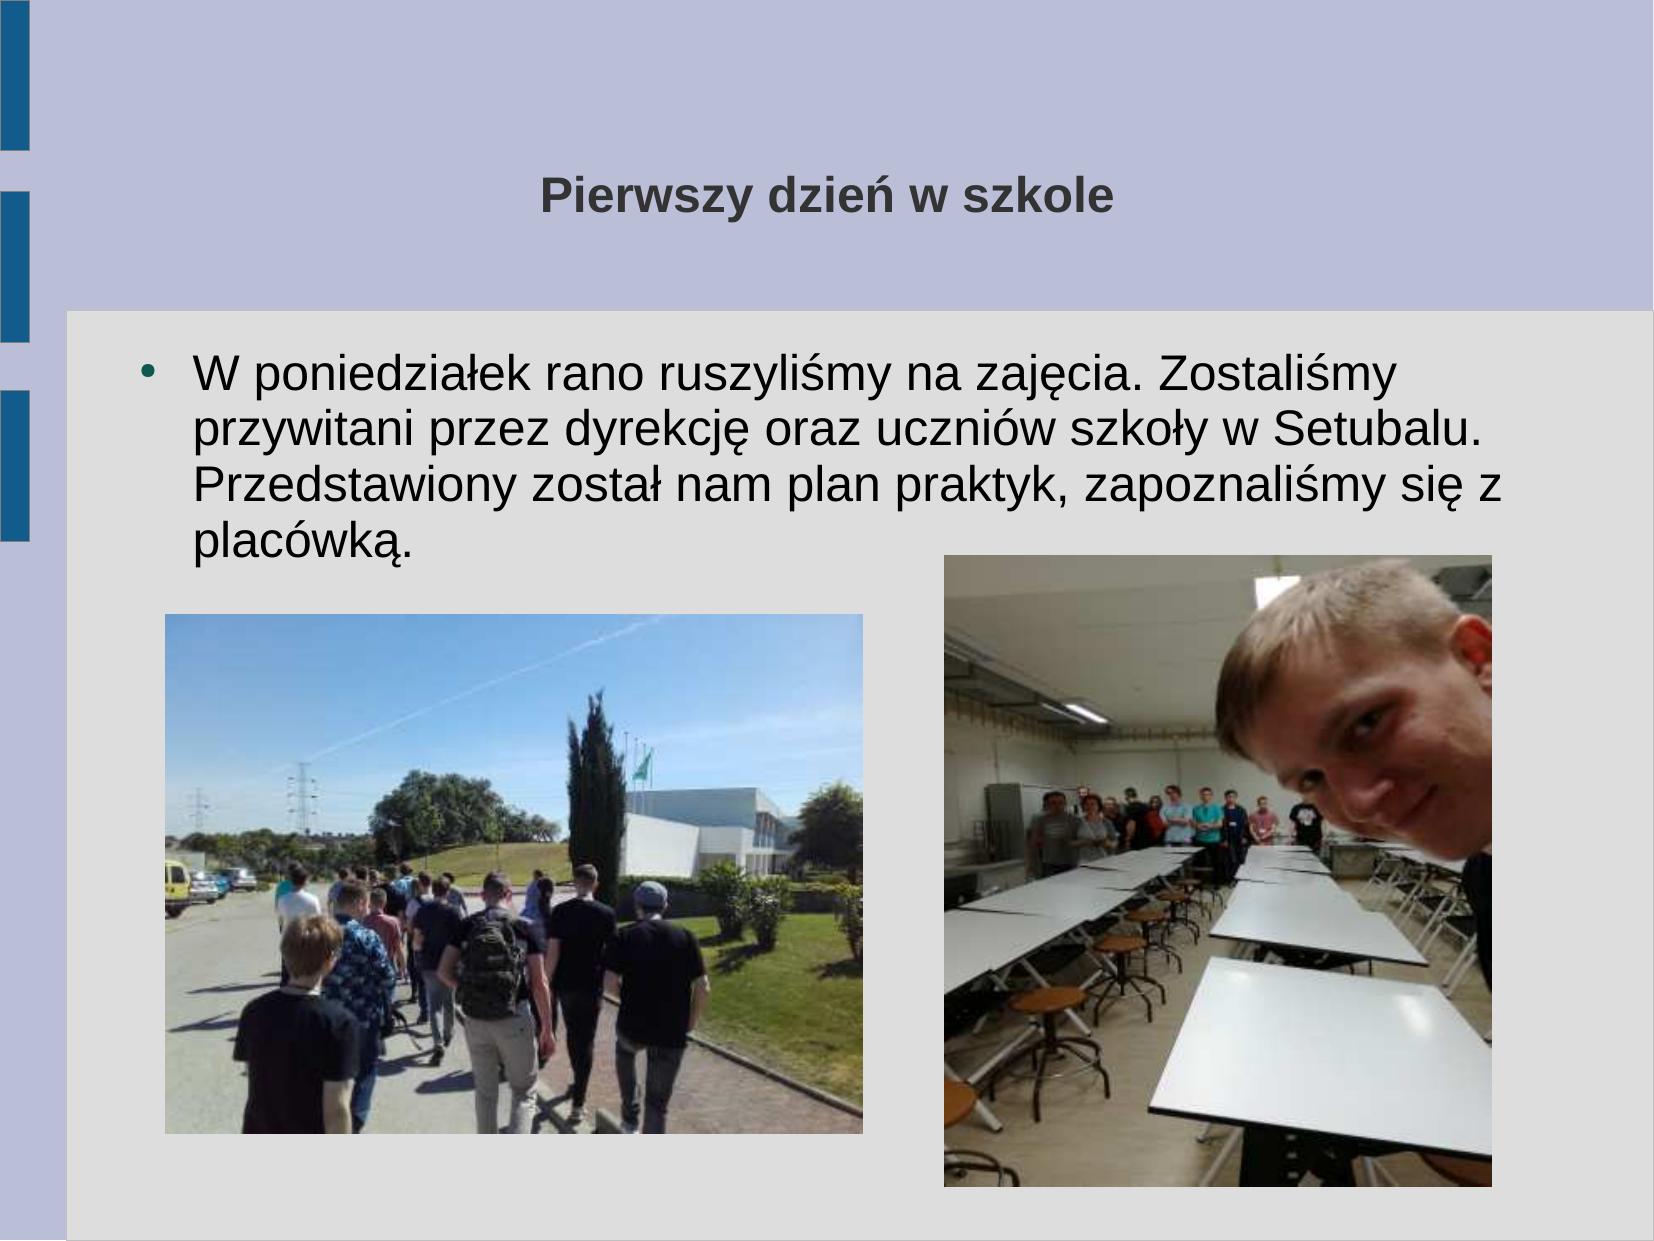

# Pierwszy dzień w szkole
W poniedziałek rano ruszyliśmy na zajęcia. Zostaliśmy przywitani przez dyrekcję oraz uczniów szkoły w Setubalu. Przedstawiony został nam plan praktyk, zapoznaliśmy się z placówką.